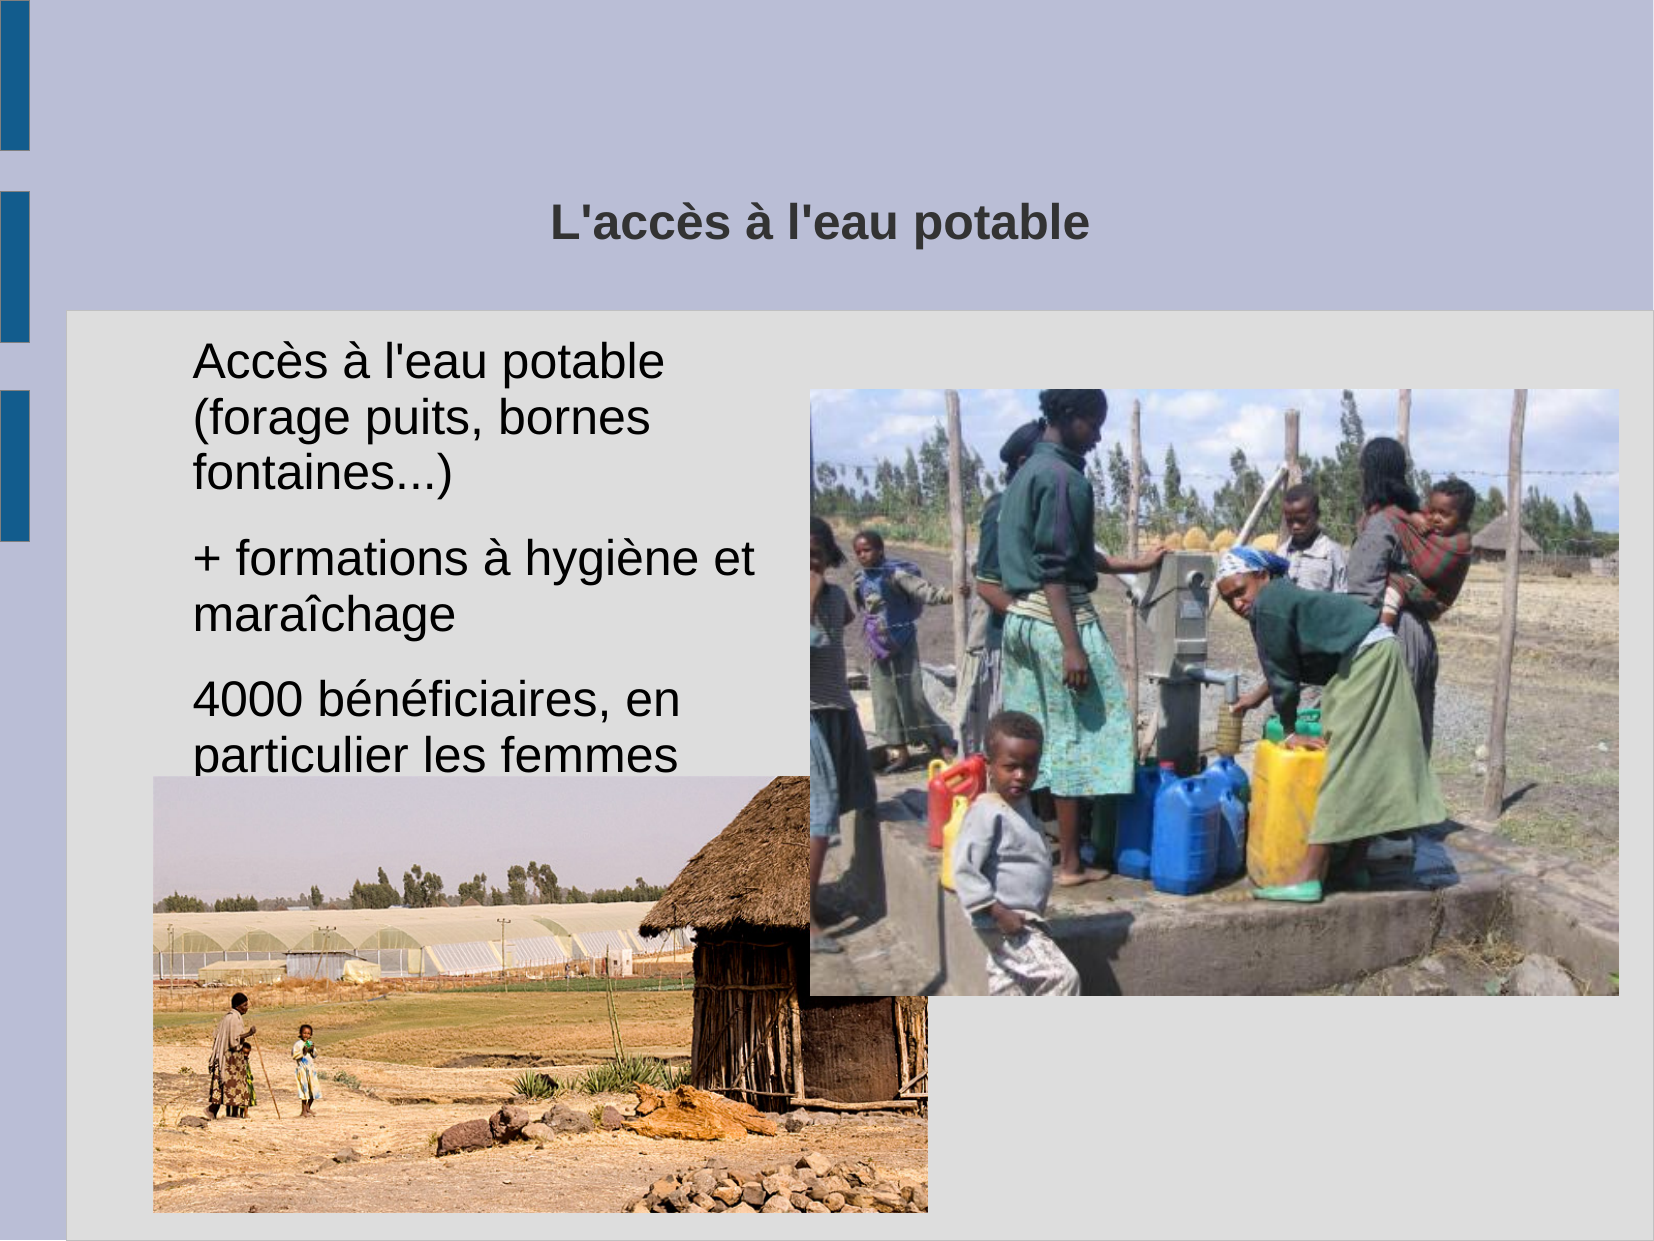

L'accès à l'eau potable
# Accès à l'eau potable (forage puits, bornes fontaines...)
+ formations à hygiène et maraîchage
4000 bénéficiaires, en particulier les femmes